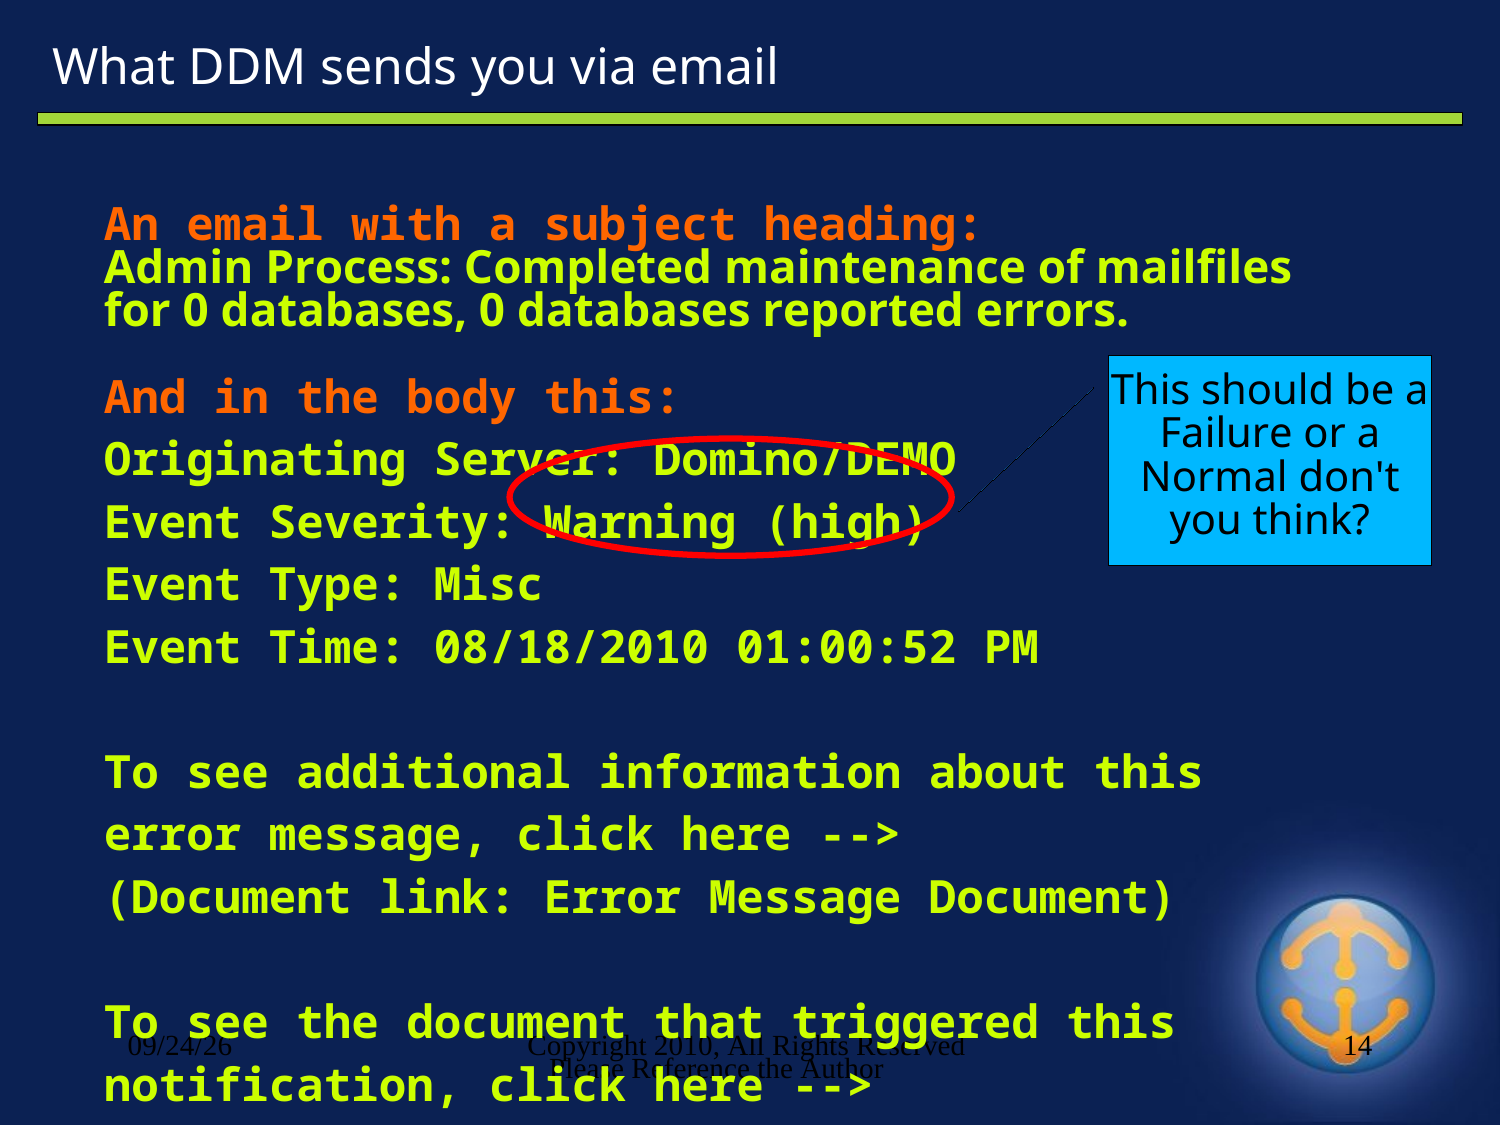

What DDM sends you via email
An email with a subject heading:
Admin Process: Completed maintenance of mailfiles for 0 databases, 0 databases reported errors.
And in the body this:
Originating Server: Domino/DEMO
Event Severity: Warning (high)
Event Type: Misc
Event Time: 08/18/2010 01:00:52 PM
To see additional information about this error message, click here -->
(Document link: Error Message Document)
To see the document that triggered this notification, click here -->
(Document link: Event Notification Document)
This should be a Failure or a Normal don't you think?
Copyright 2010, All Rights Reserved, Please Reference the Author
14